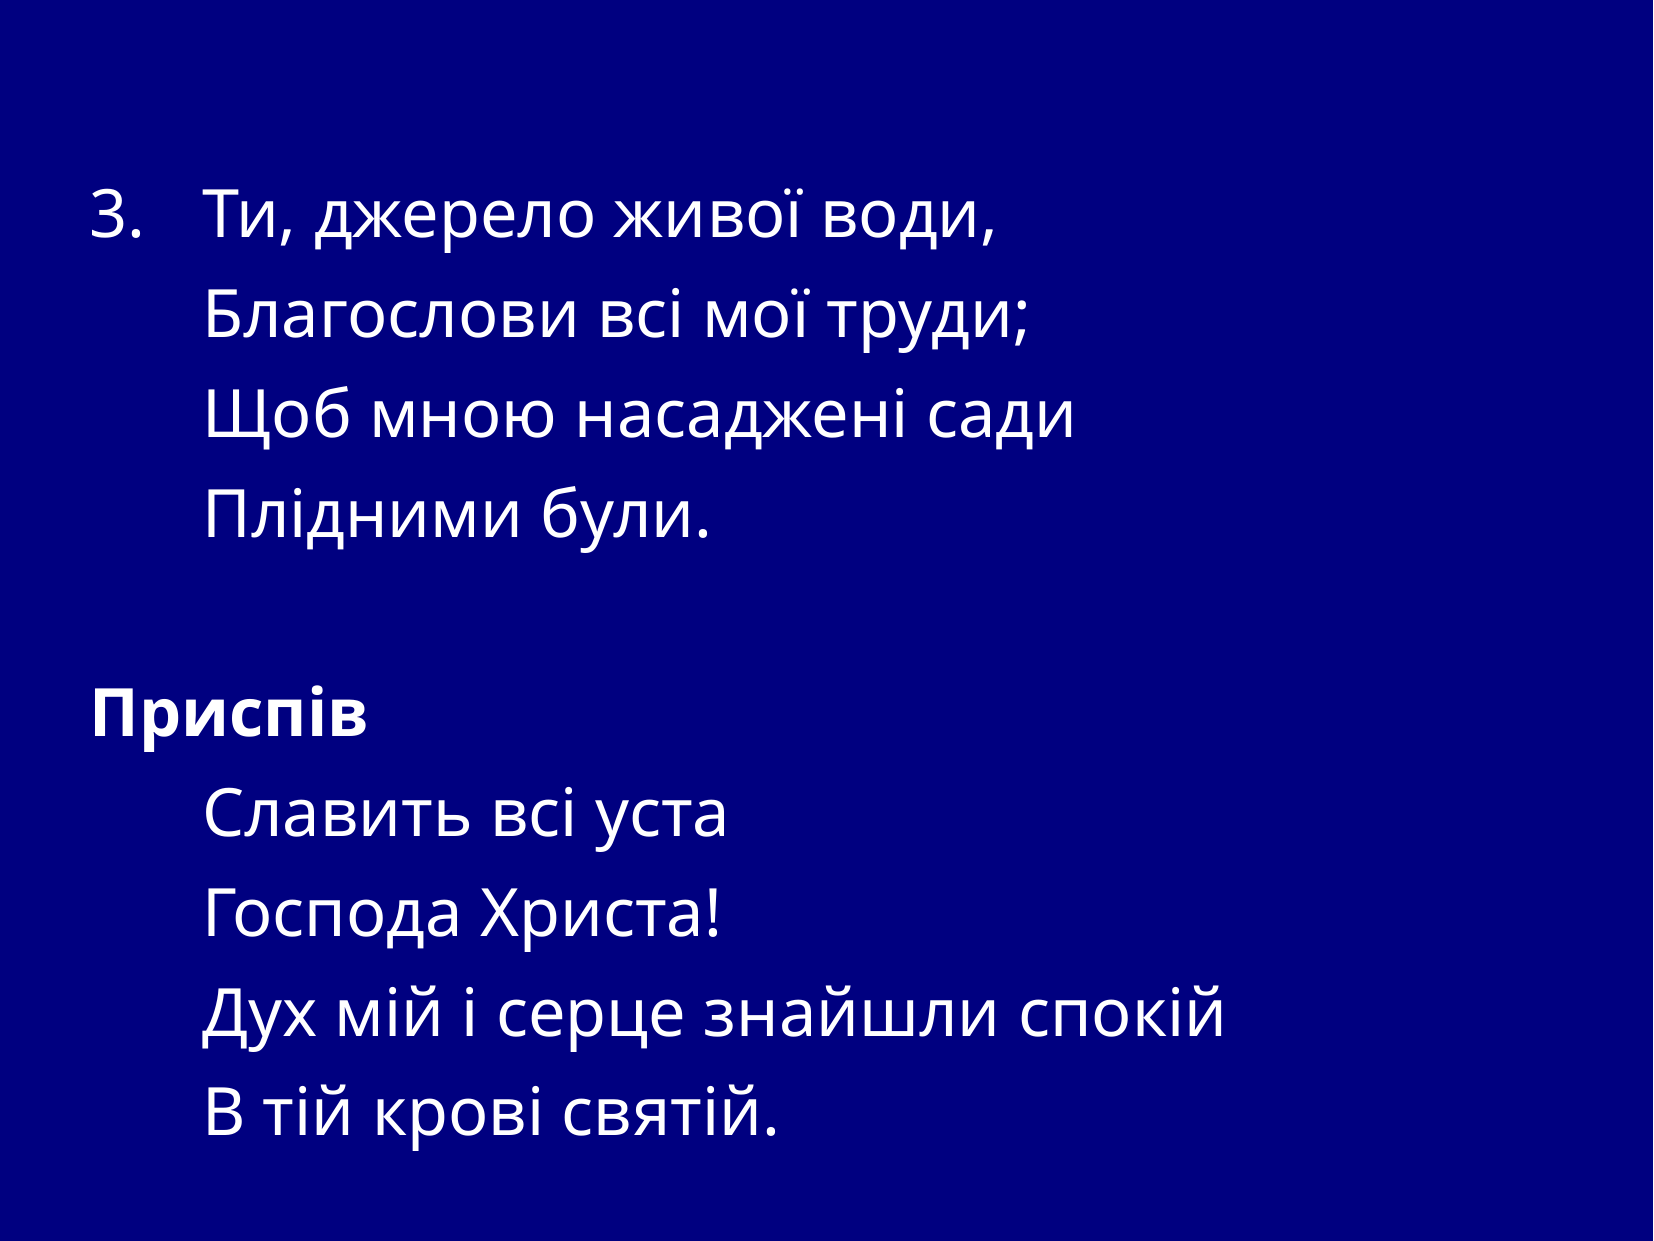

3.	Ти, джерело живої води,
	Благослови всі мої труди;
	Щоб мною насаджені сади
	Плідними були.
Приспів
	Славить всі уста
	Господа Христа!
	Дух мій і серце знайшли спокій
	В тій крові святій.